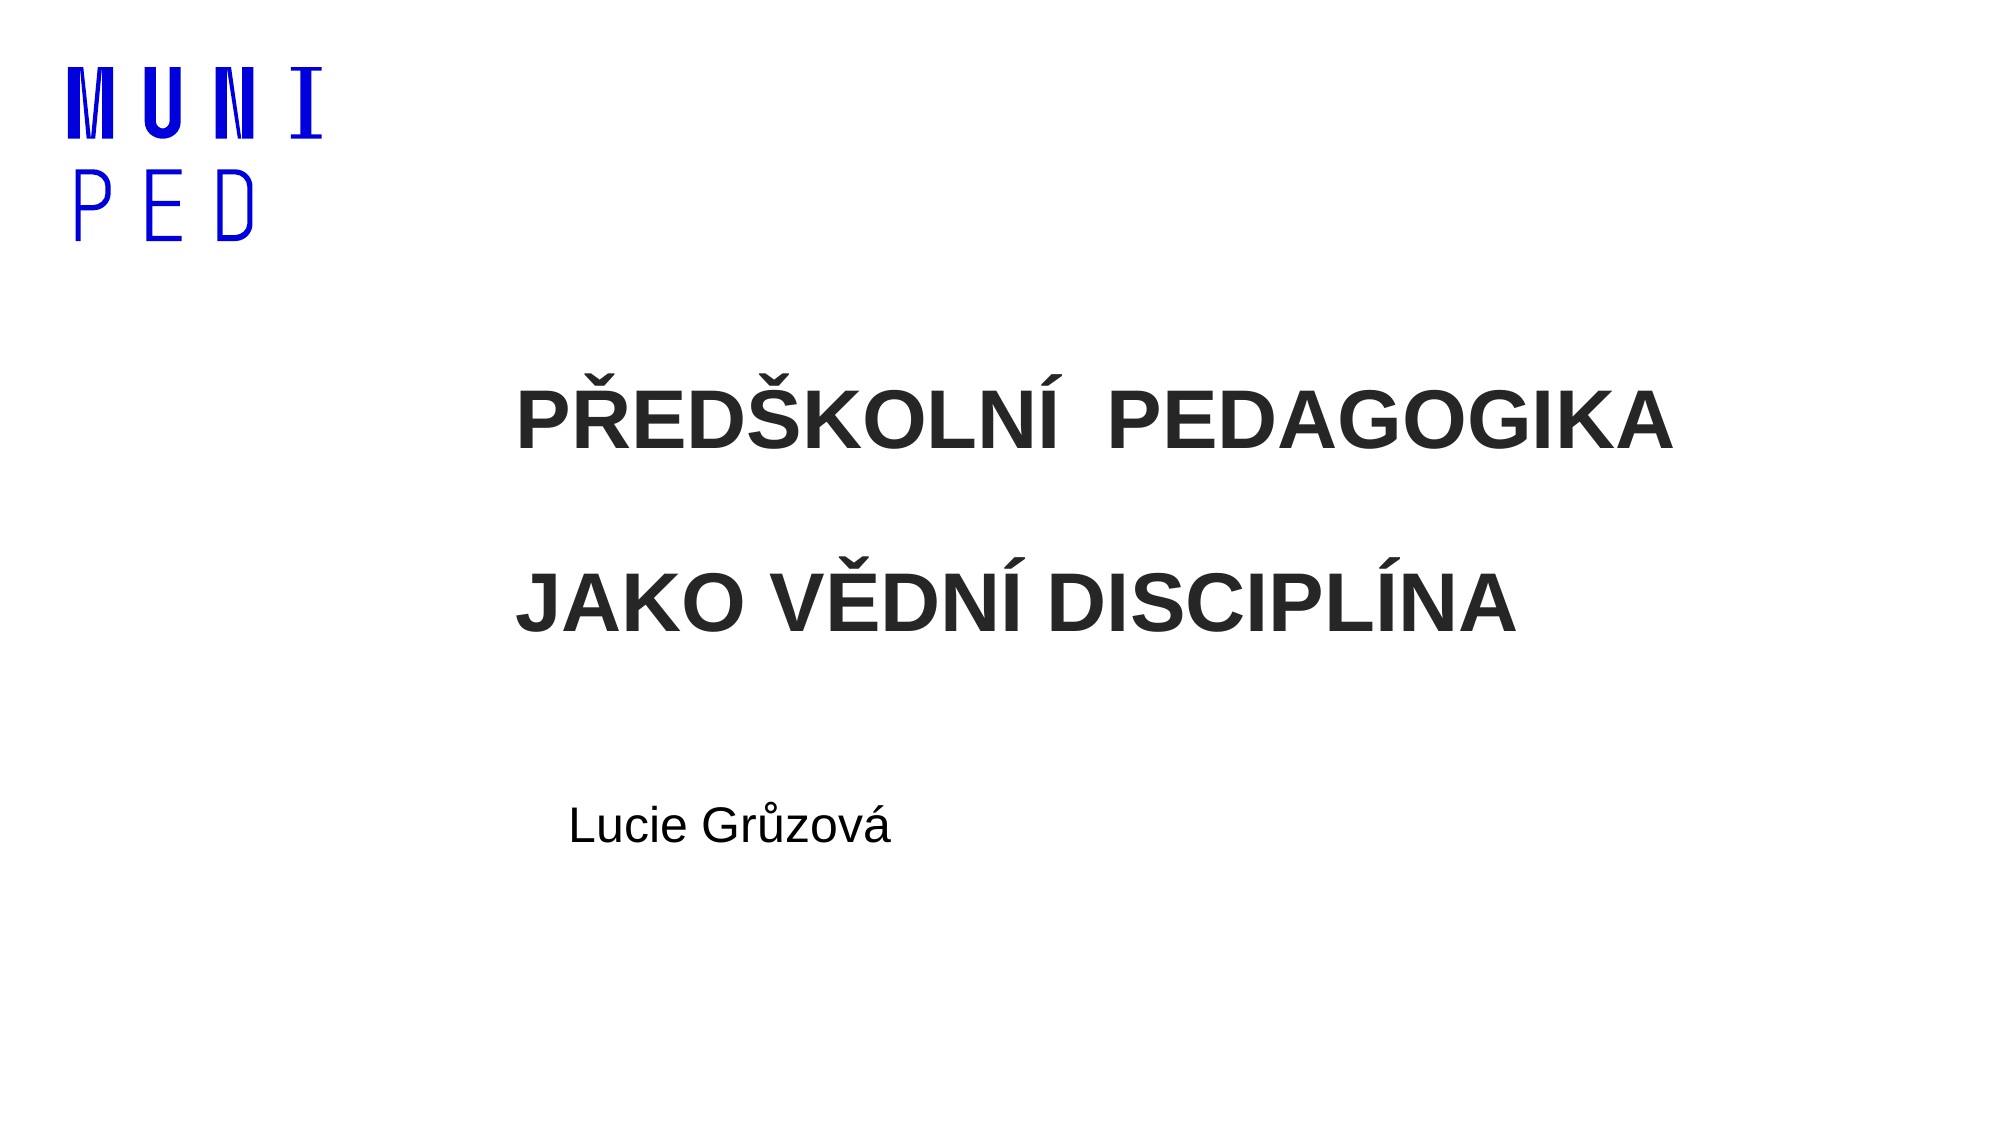

# PŘEDŠKOLNÍ PEDAGOGIKA JAKO VĚDNÍ DISCIPLÍNA
Lucie Grůzová